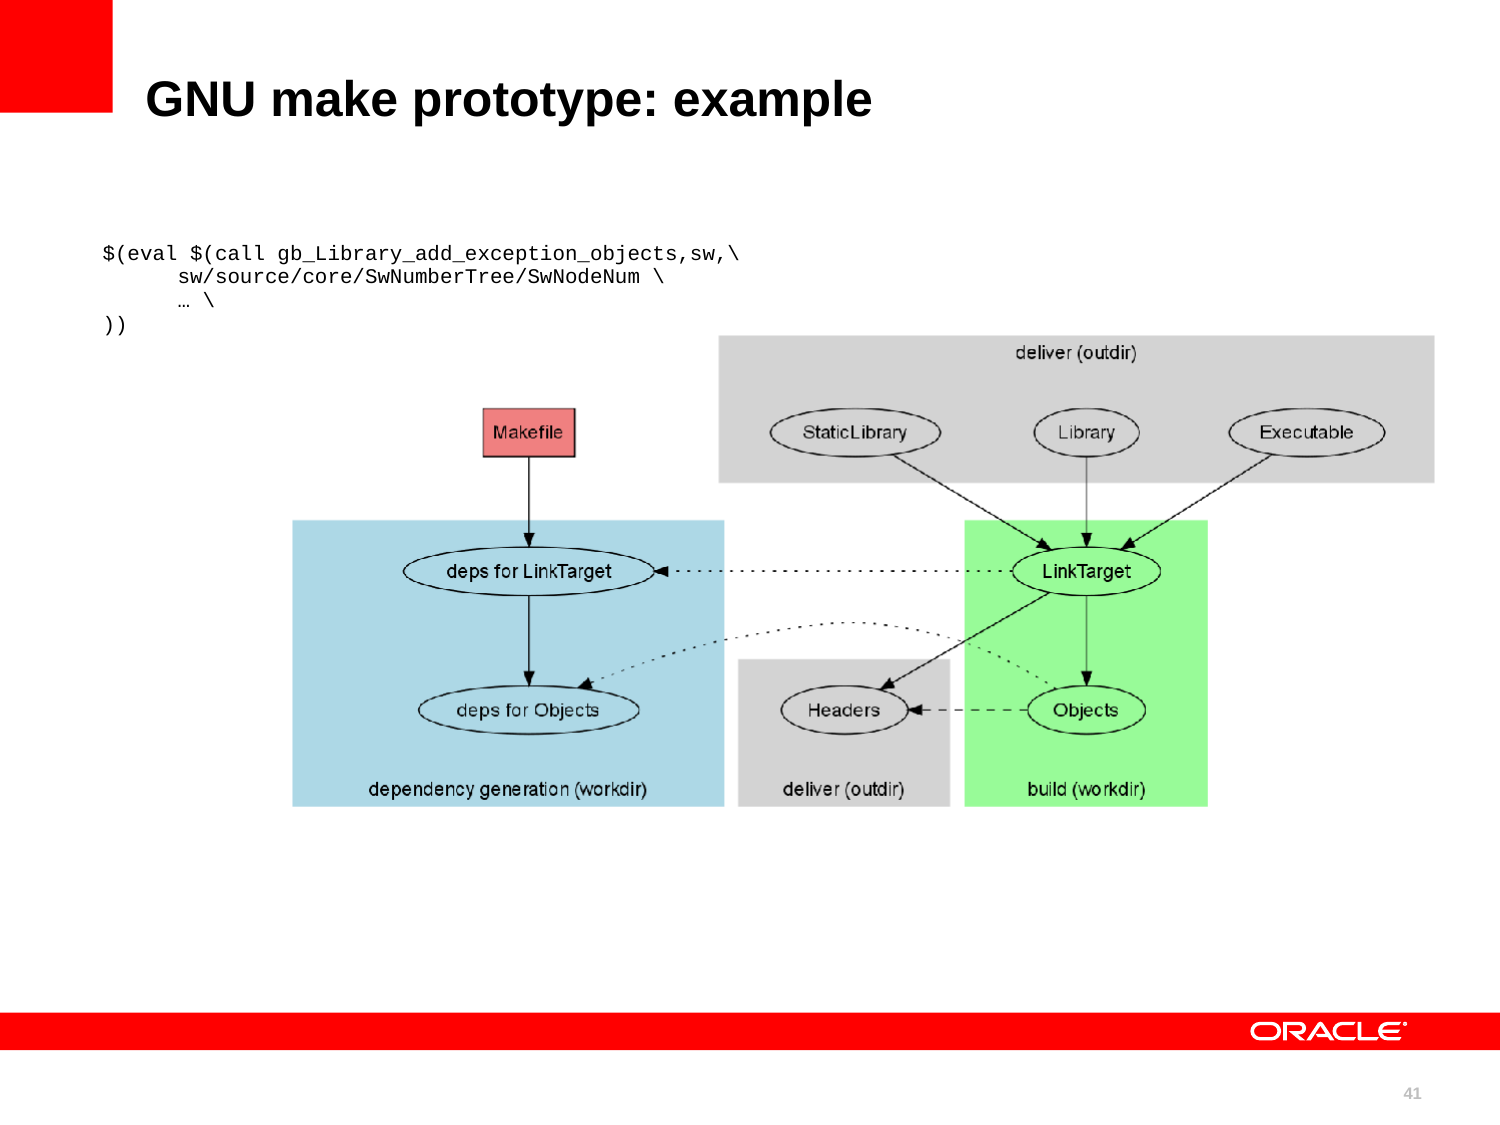

# GNU make prototype: example
$(eval $(call gb_Library_add_exception_objects,sw,\
 sw/source/core/SwNumberTree/SwNodeNum \
 … \
))